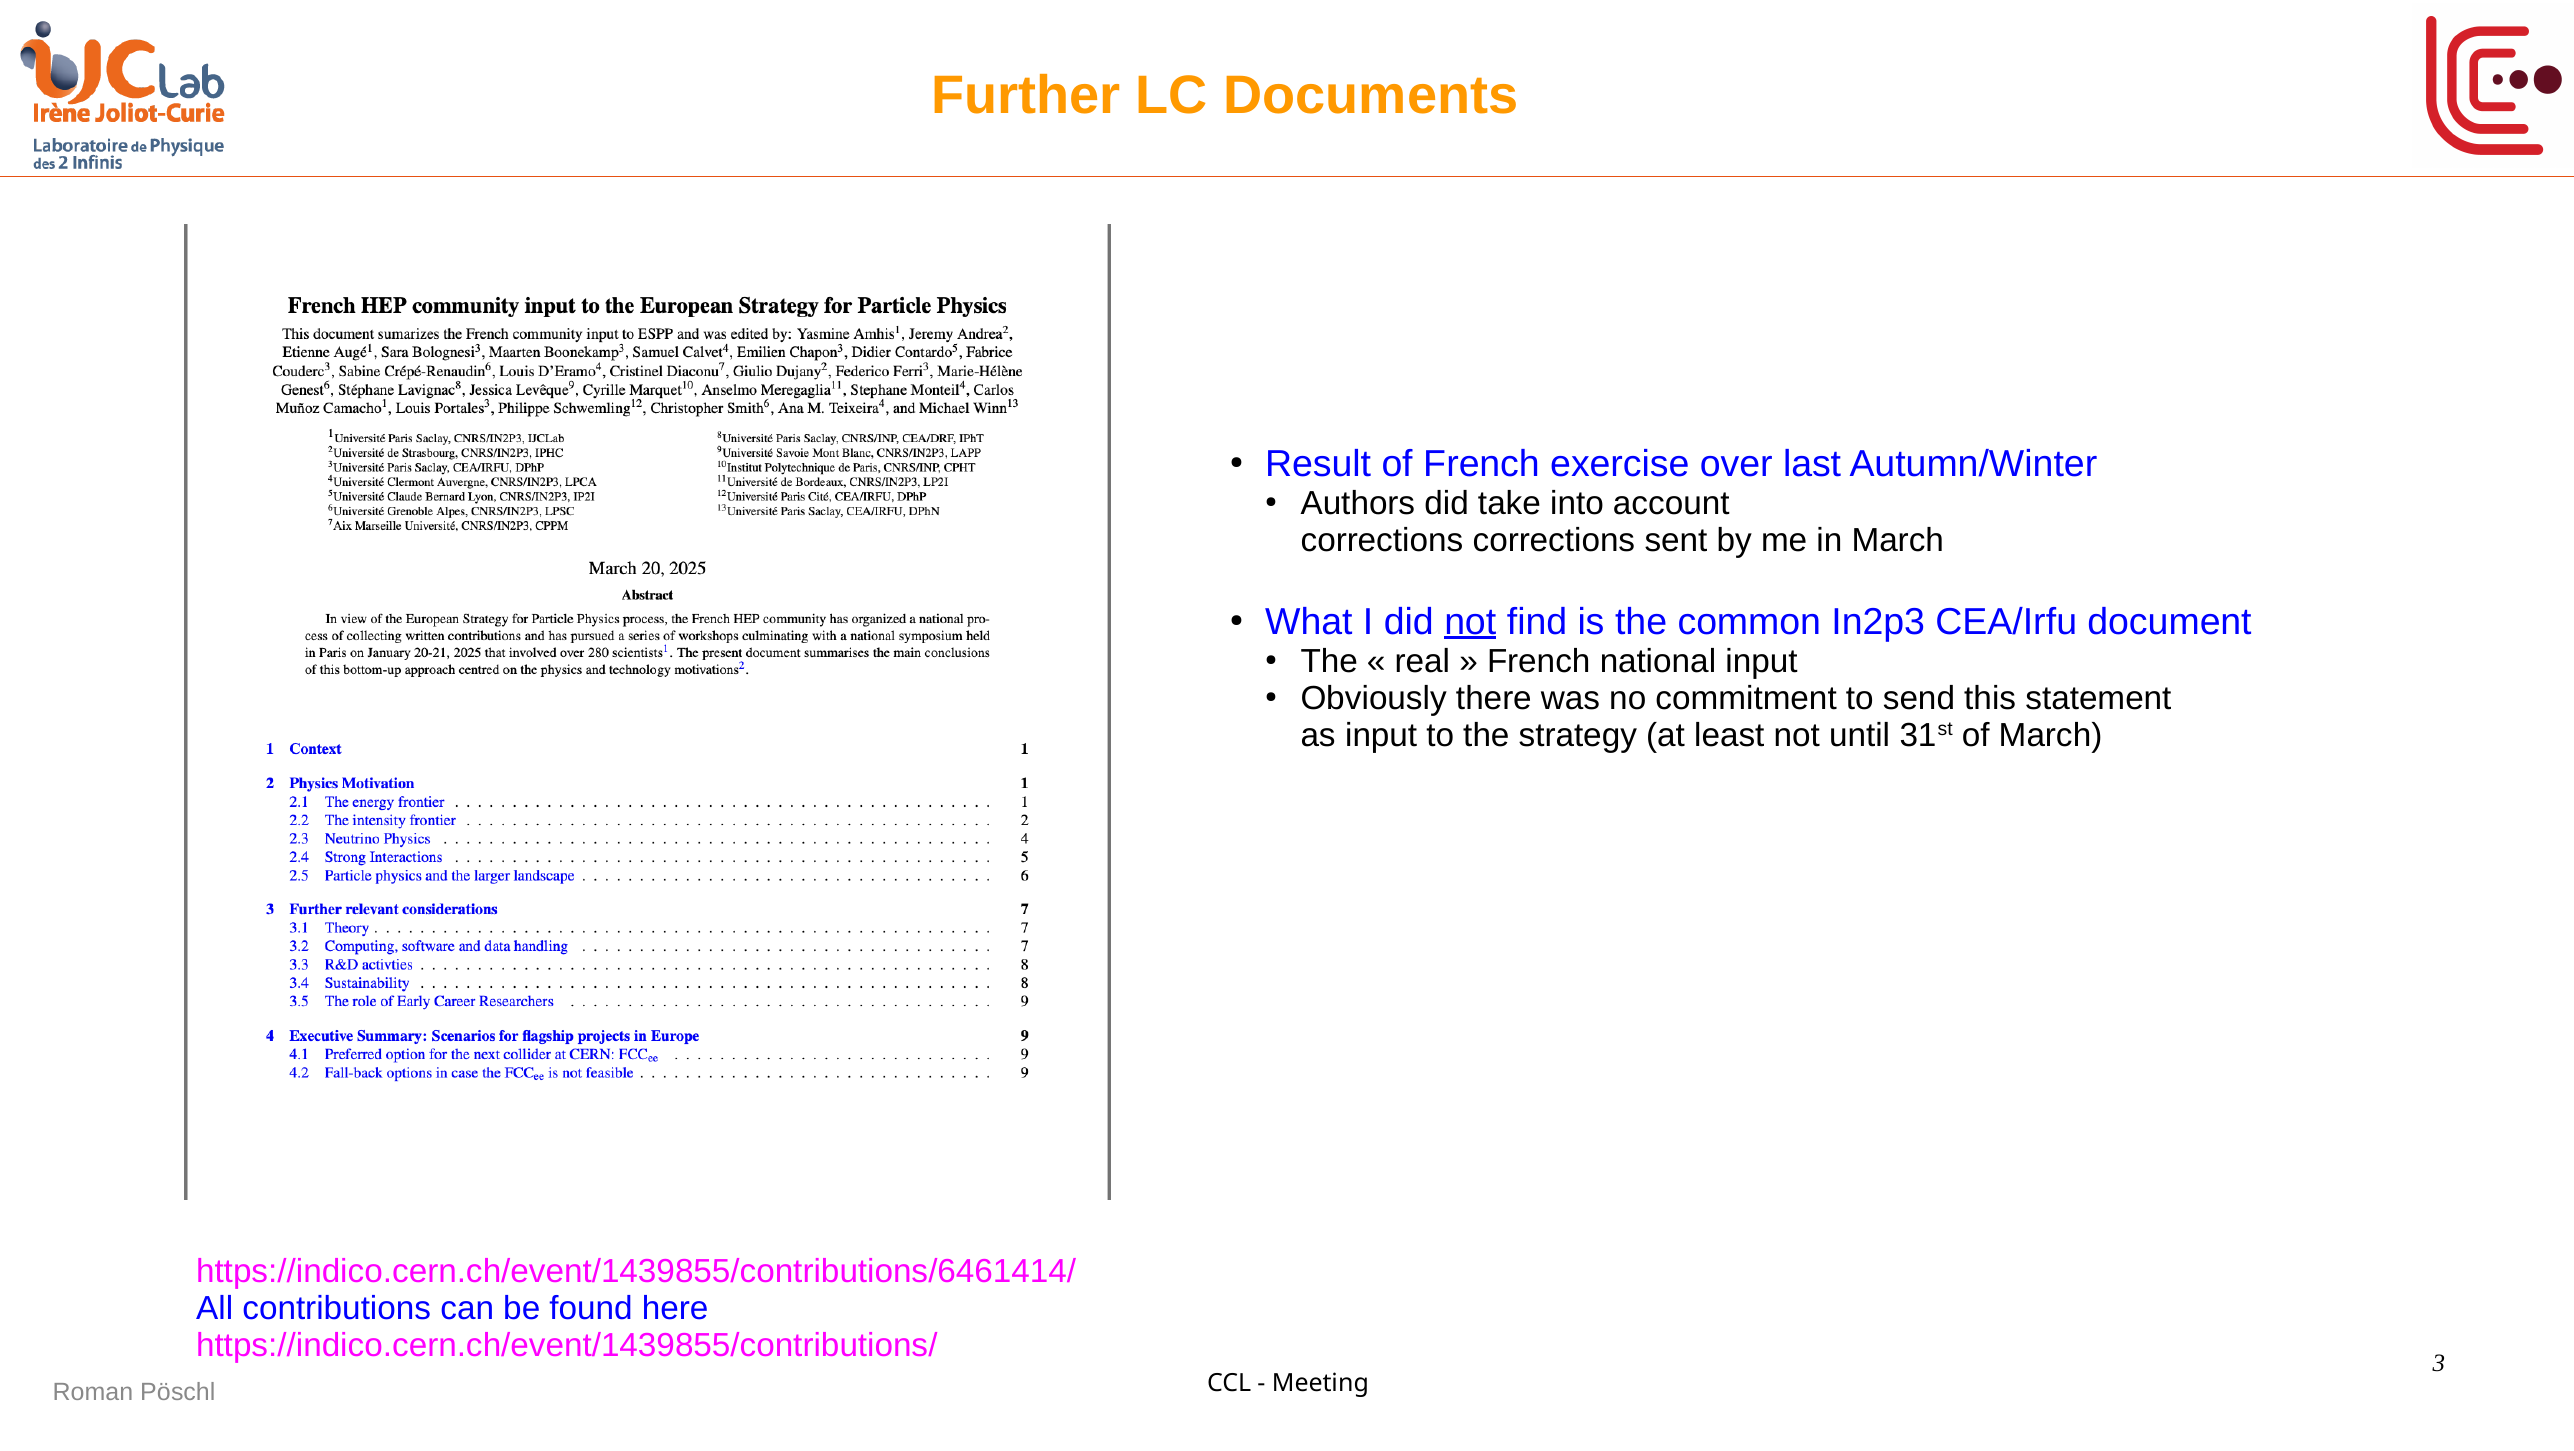

# Further LC Documents
Result of French exercise over last Autumn/Winter
Authors did take into account
corrections corrections sent by me in March
What I did not find is the common In2p3 CEA/Irfu document
The « real » French national input
Obviously there was no commitment to send this statement
as input to the strategy (at least not until 31st of March)
https://indico.cern.ch/event/1439855/contributions/6461414/
All contributions can be found here
https://indico.cern.ch/event/1439855/contributions/
3